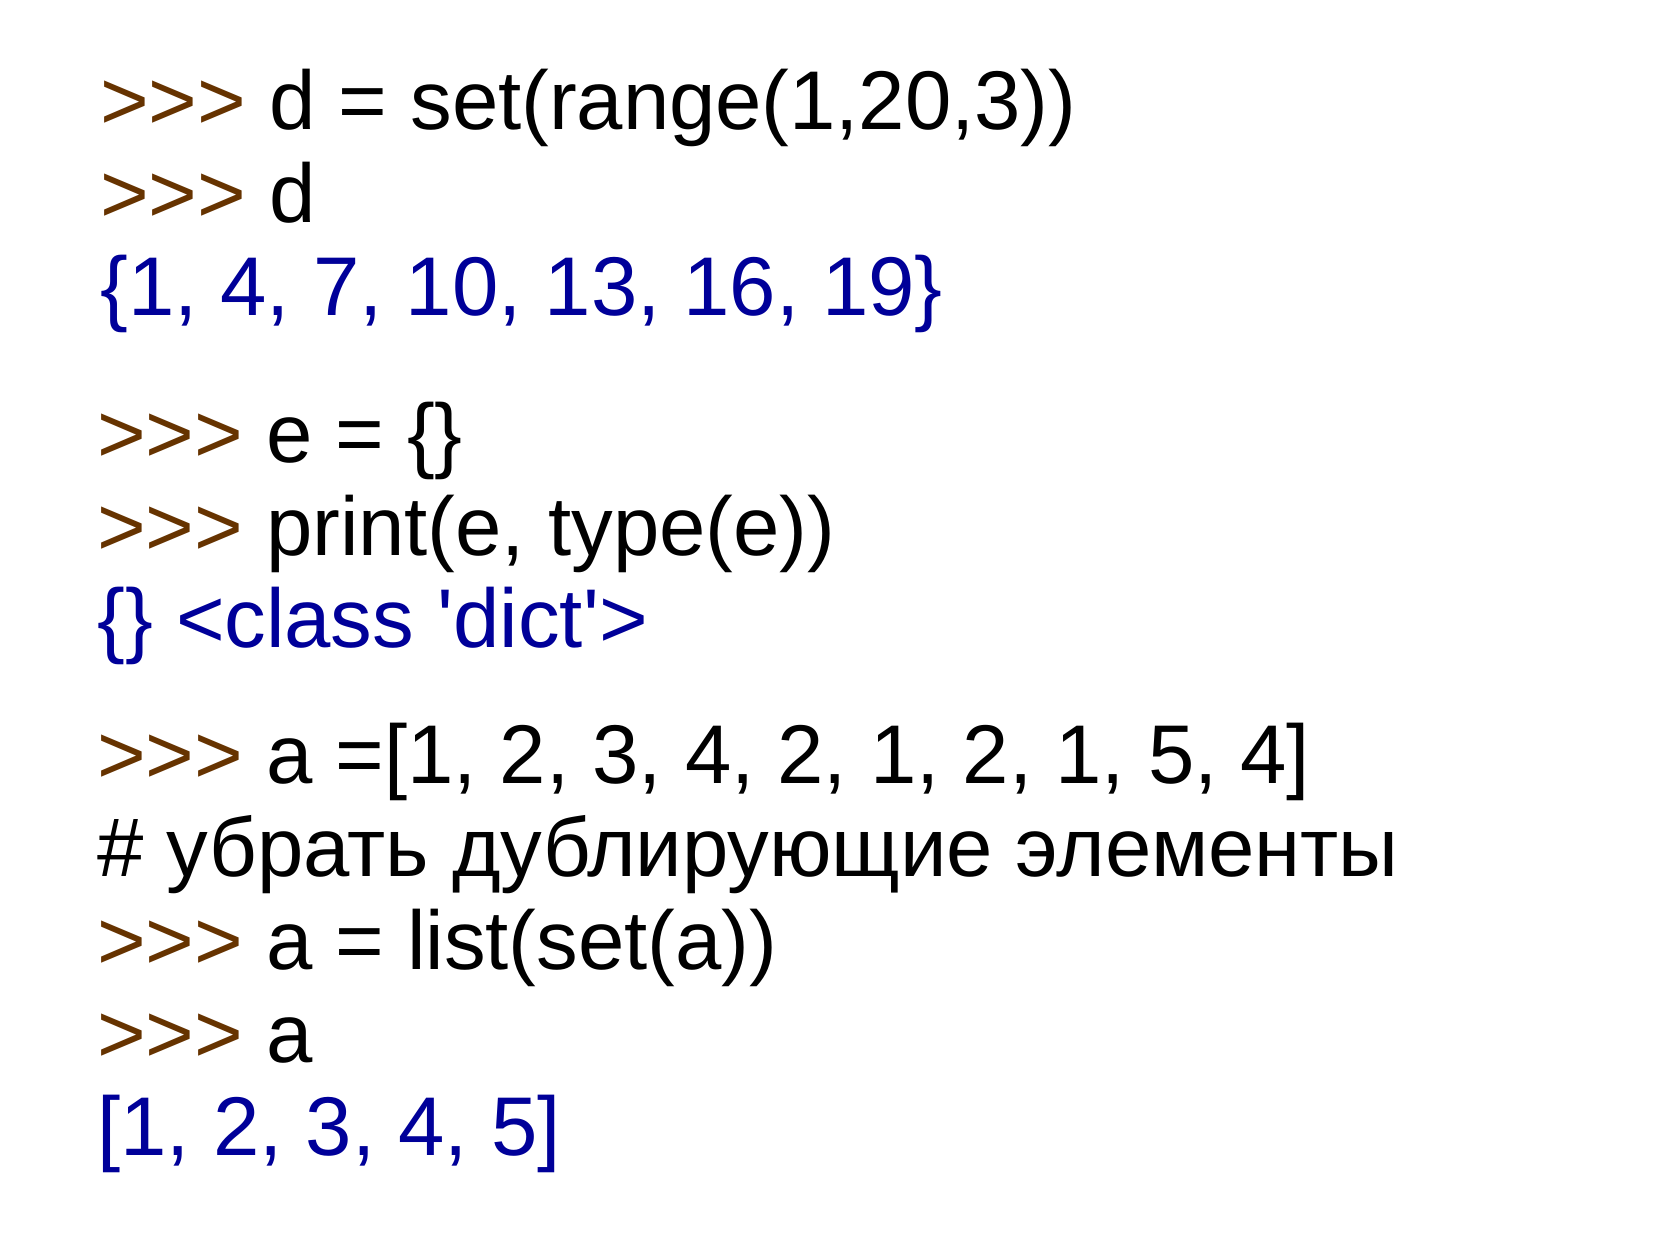

>>> d = set(range(1,20,3))
>>> d
{1, 4, 7, 10, 13, 16, 19}
>>> e = {}
>>> print(e, type(e))
{} <class 'dict'>
>>> a =[1, 2, 3, 4, 2, 1, 2, 1, 5, 4]
# убрать дублирующие элементы
>>> a = list(set(a))
>>> a
[1, 2, 3, 4, 5]